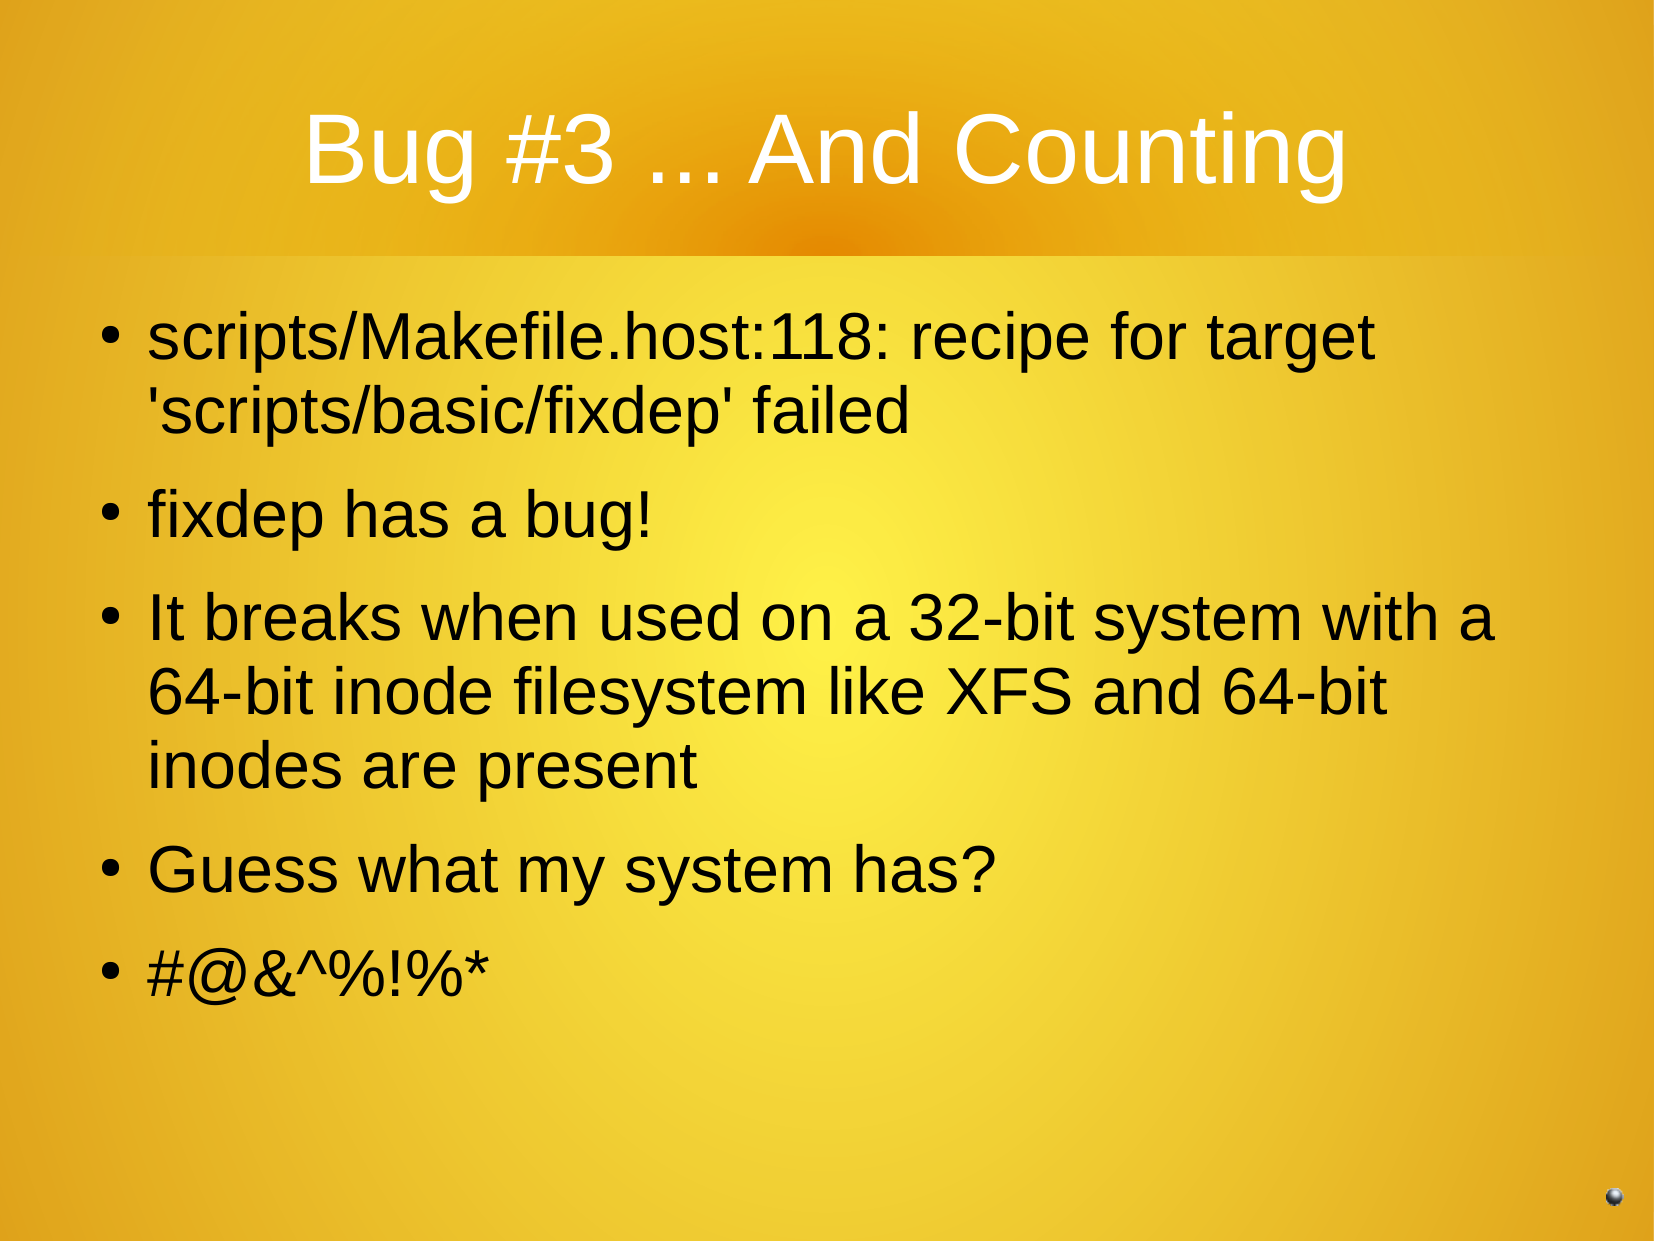

# Bug #3 ... And Counting
scripts/Makefile.host:118: recipe for target 'scripts/basic/fixdep' failed
fixdep has a bug!
It breaks when used on a 32-bit system with a 64-bit inode filesystem like XFS and 64-bit inodes are present
Guess what my system has?
#@&^%!%*